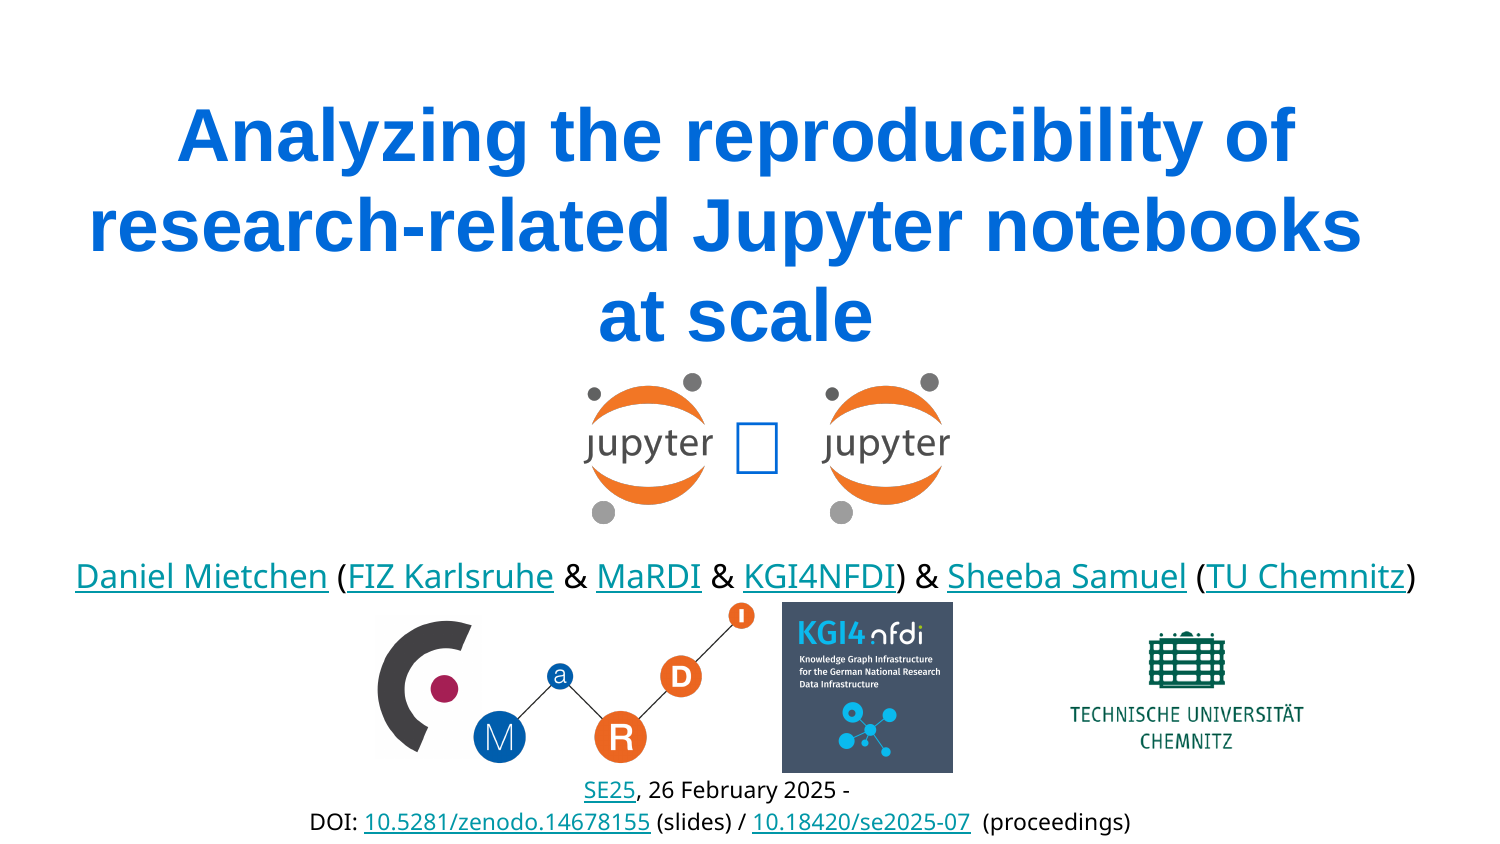

Analyzing the reproducibility of research-related Jupyter notebooks
at scale
# 🔄
Daniel Mietchen (FIZ Karlsruhe & MaRDI & KGI4NFDI) & Sheeba Samuel (TU Chemnitz)
SE25, 26 February 2025 -
DOI: 10.5281/zenodo.14678155 (slides) / 10.18420/se2025-07 (proceedings)